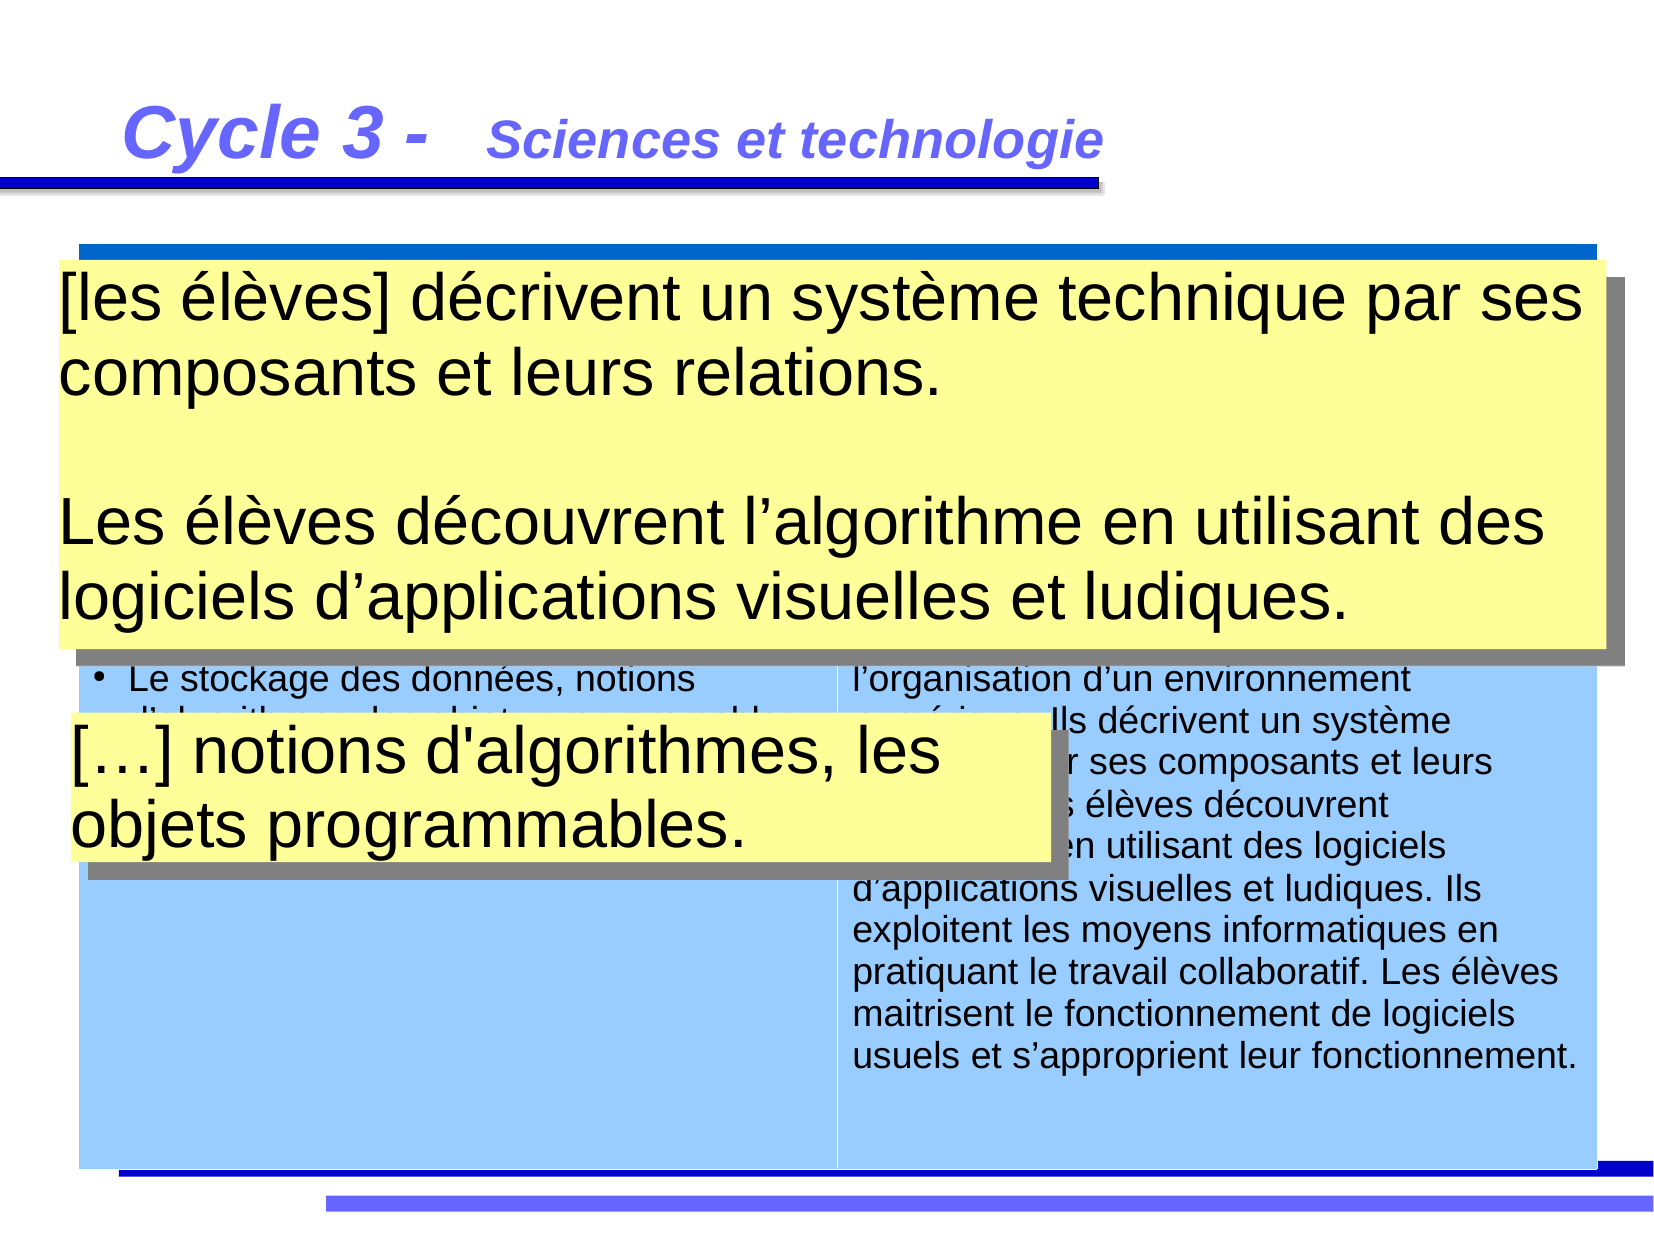

# Cycle 3 - Sciences et technologie
| Matériaux et objets techniques | |
| --- | --- |
| Repérer et comprendre la communication et la gestion de l'information | |
| Environnement numérique de travail. Le stockage des données, notions d’algorithmes, les objets programmables. Usage des moyens numériques dans un réseau. Usage de logiciels usuels. | Les élèves apprennent à connaitre l’organisation d’un environnement numérique. Ils décrivent un système technique par ses composants et leurs relations. Les élèves découvrent l’algorithme en utilisant des logiciels d’applications visuelles et ludiques. Ils exploitent les moyens informatiques en pratiquant le travail collaboratif. Les élèves maitrisent le fonctionnement de logiciels usuels et s’approprient leur fonctionnement. |
[les élèves] décrivent un système technique par ses composants et leurs relations.
Les élèves découvrent l’algorithme en utilisant des logiciels d’applications visuelles et ludiques.
[…] notions d'algorithmes, les objets programmables.